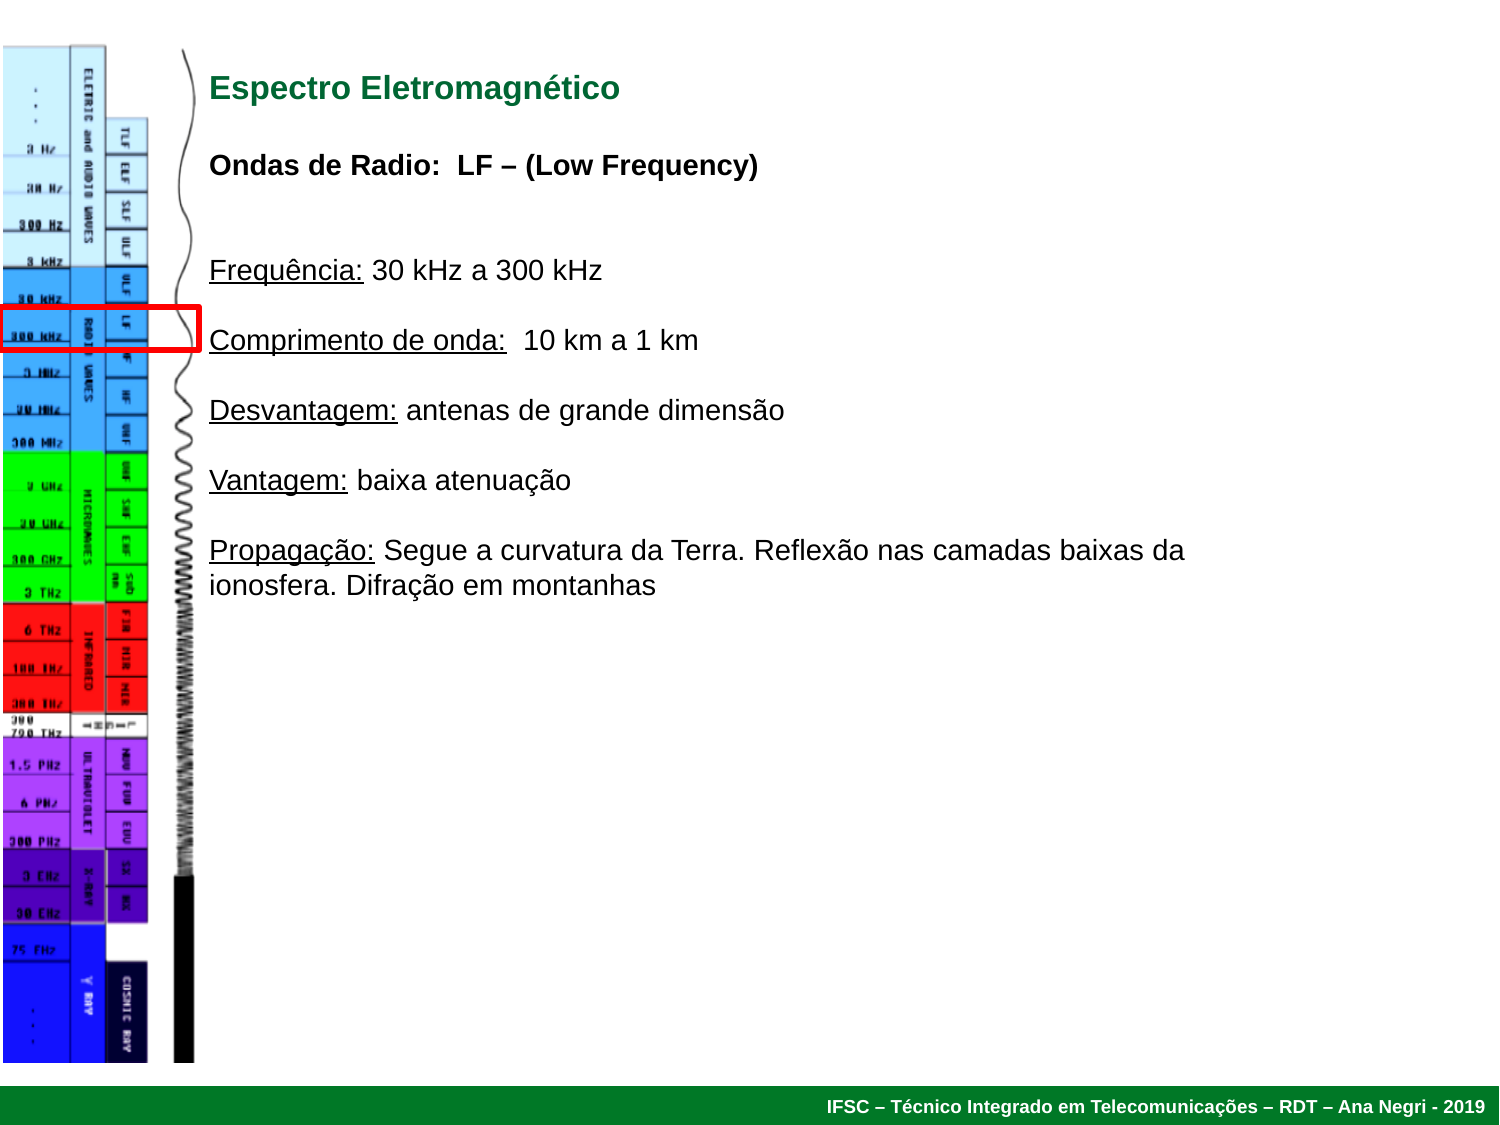

Espectro Eletromagnético
Ondas de Radio: LF – (Low Frequency)
Frequência: 30 kHz a 300 kHz
Comprimento de onda: 10 km a 1 km
Desvantagem: antenas de grande dimensão
Vantagem: baixa atenuação
Propagação: Segue a curvatura da Terra. Reflexão nas camadas baixas da ionosfera. Difração em montanhas
ção
IFSC – Técnico Integrado em Telecomunicações – RDT – Ana Negri - 2019